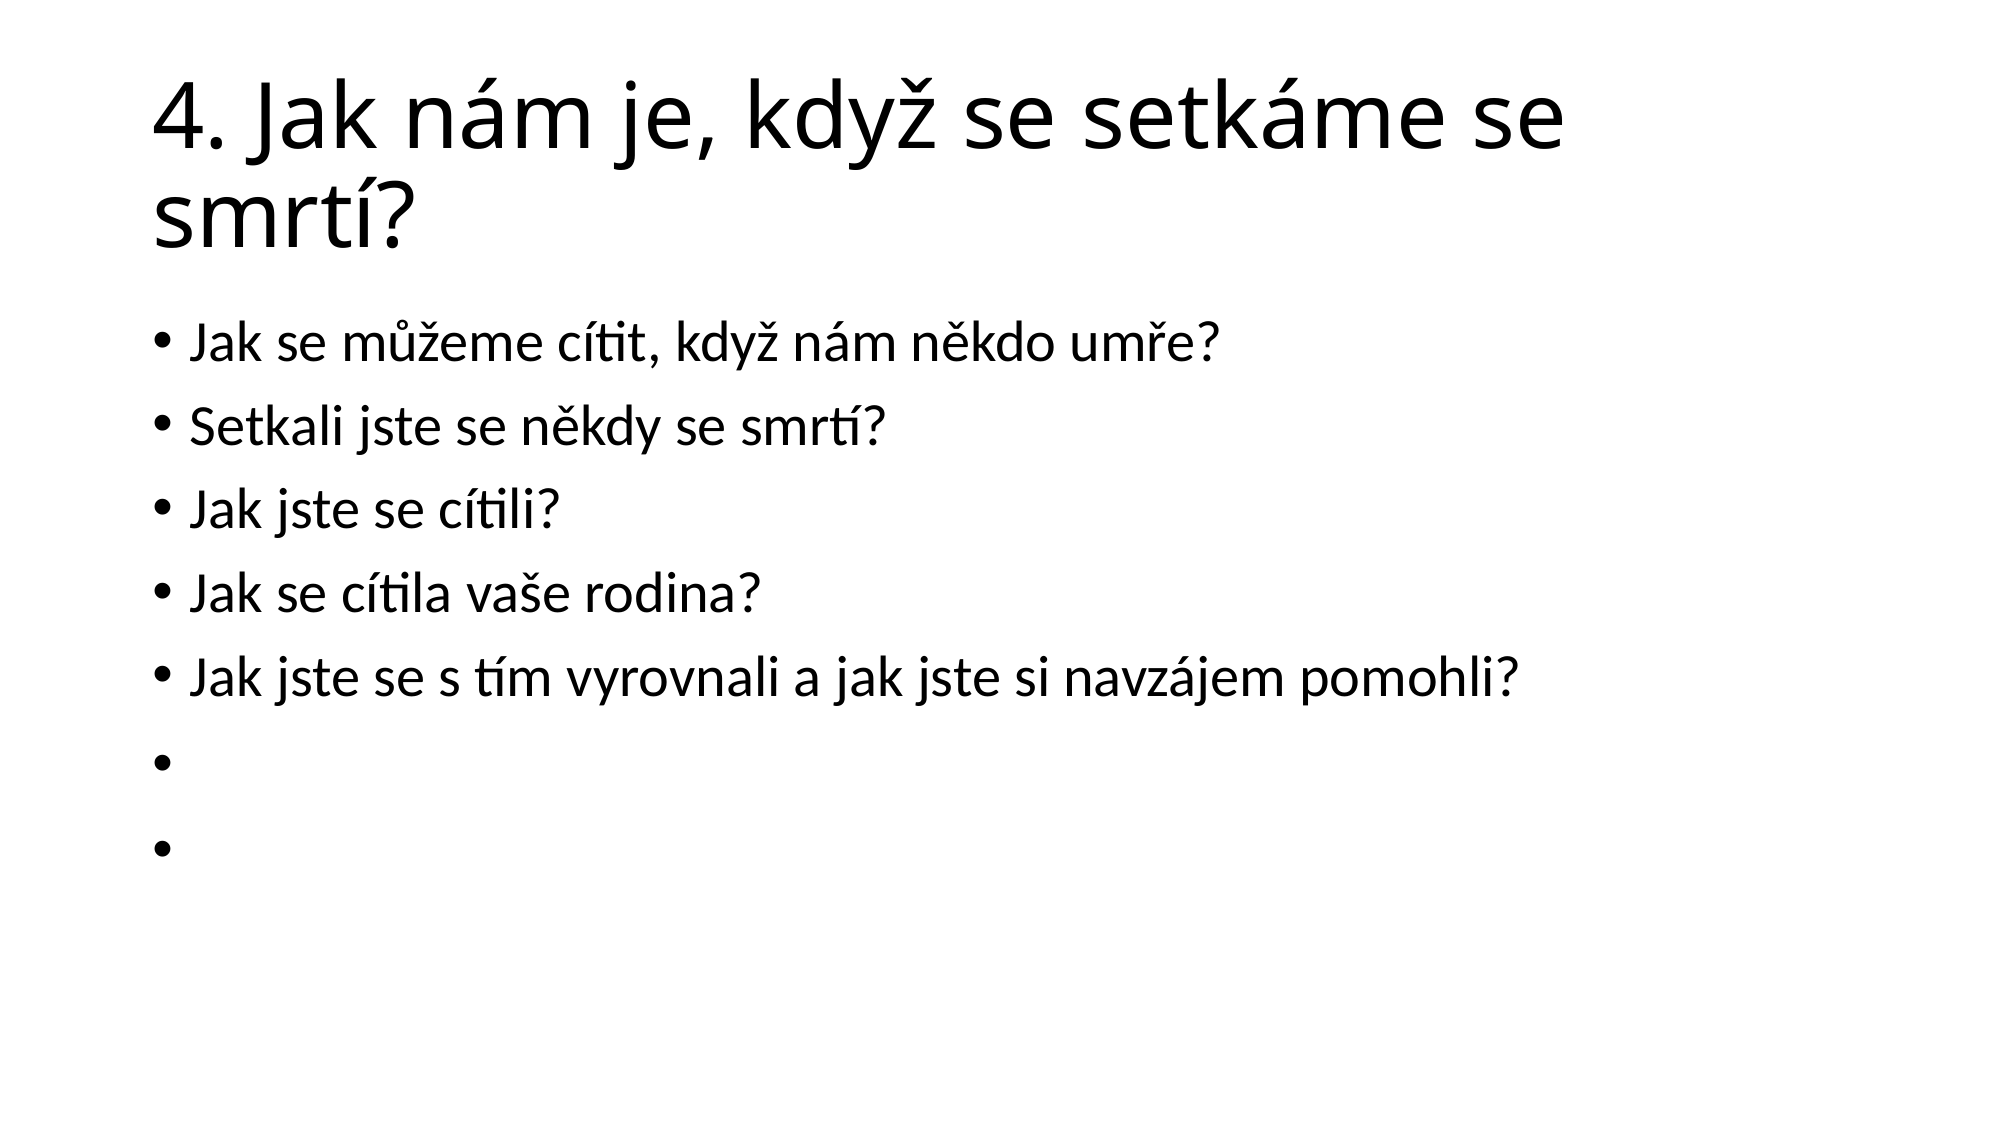

# 4. Jak nám je, když se setkáme se smrtí?
Jak se můžeme cítit, když nám někdo umře?
Setkali jste se někdy se smrtí?
Jak jste se cítili?
Jak se cítila vaše rodina?
Jak jste se s tím vyrovnali a jak jste si navzájem pomohli?